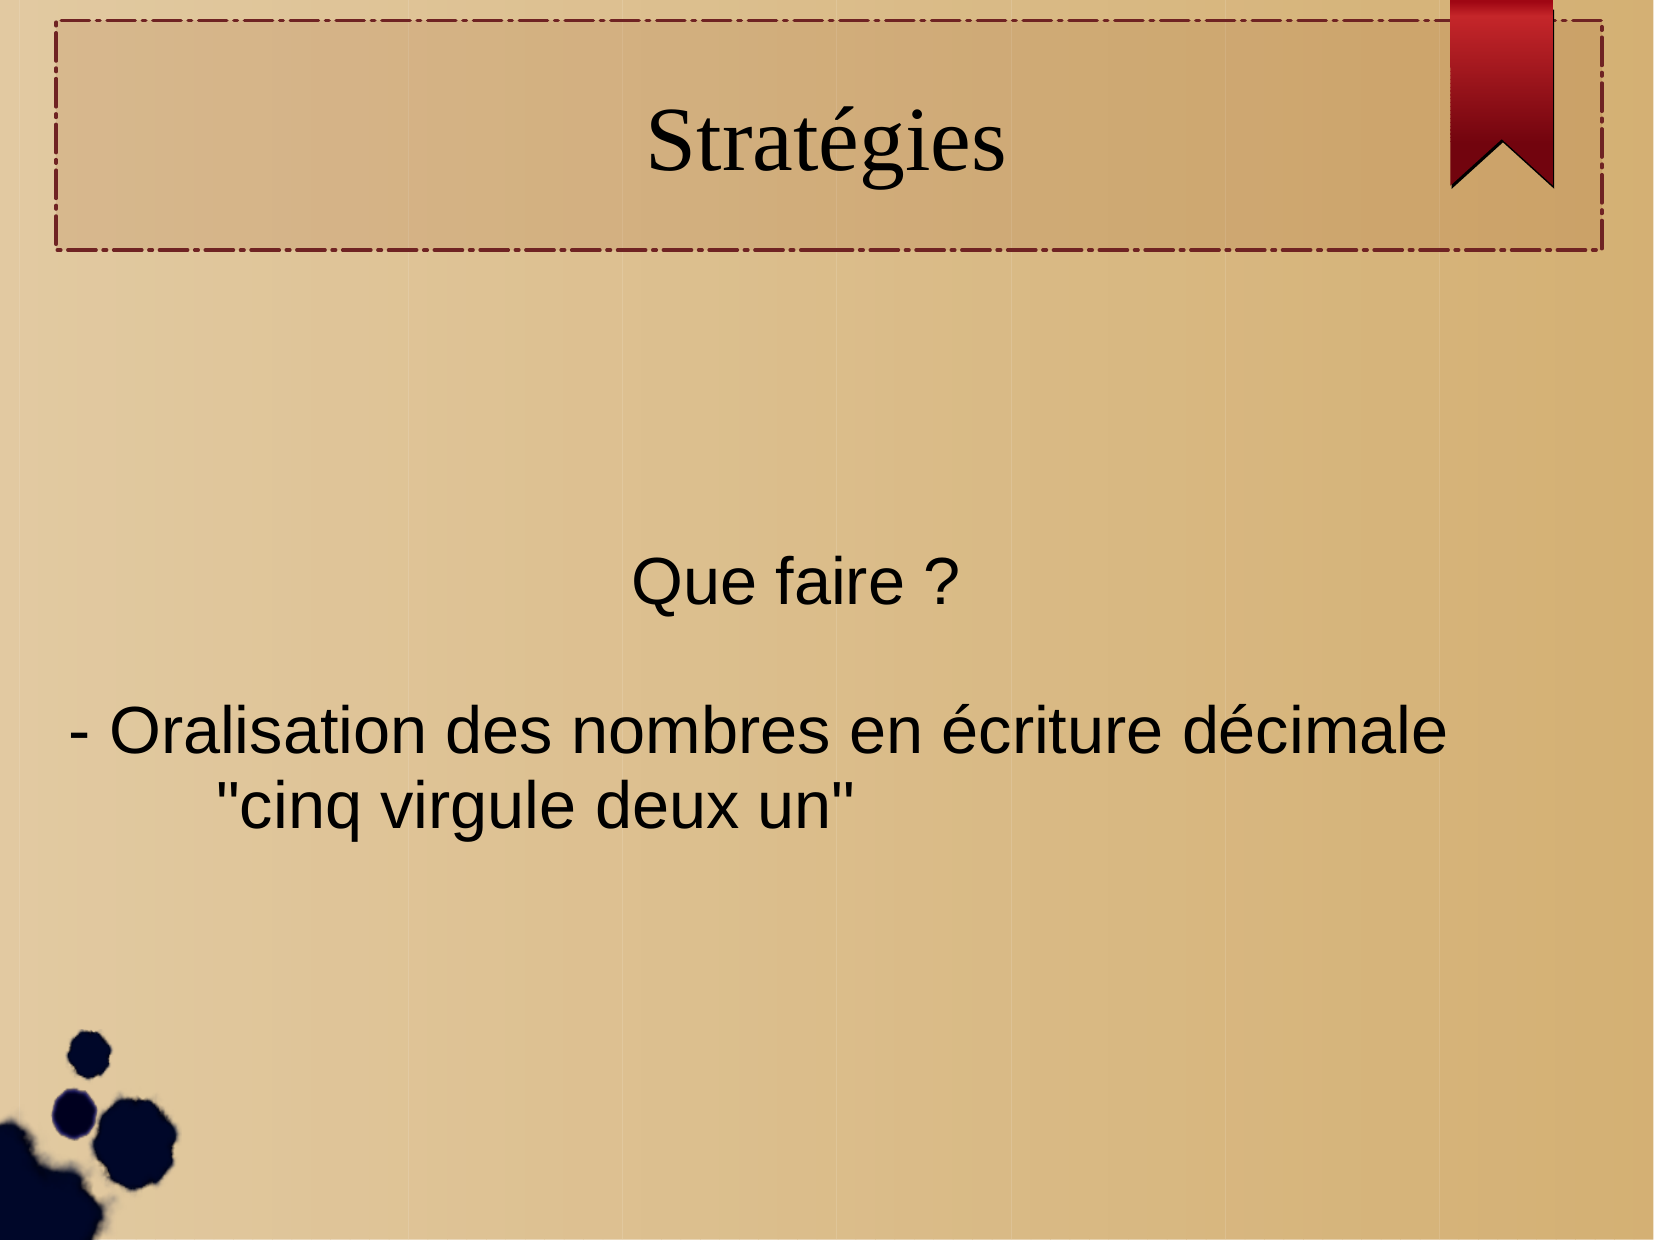

# Stratégies
Que faire ?
- Oralisation des nombres en écriture décimale
		"cinq virgule deux un"